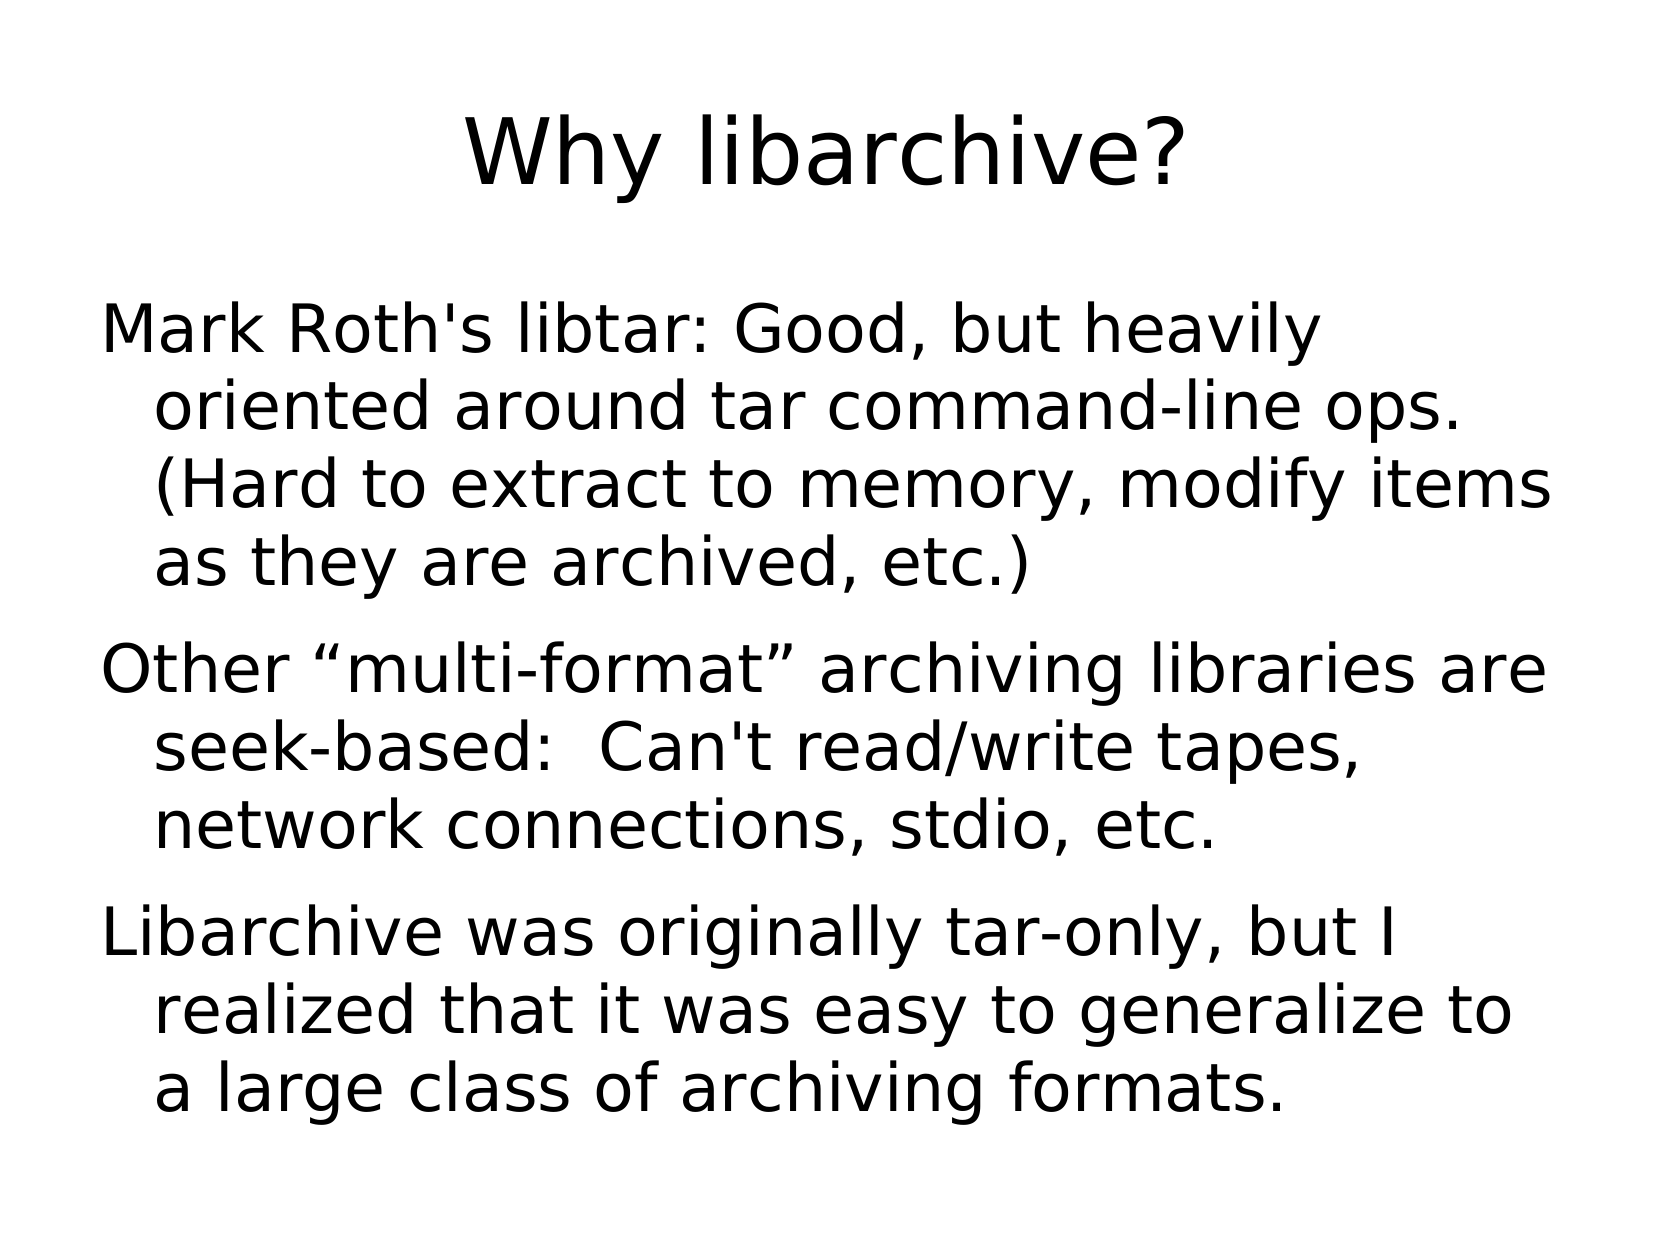

# Why libarchive?
Mark Roth's libtar: Good, but heavily oriented around tar command-line ops. (Hard to extract to memory, modify items as they are archived, etc.)
Other “multi-format” archiving libraries are seek-based: Can't read/write tapes, network connections, stdio, etc.
Libarchive was originally tar-only, but I realized that it was easy to generalize to a large class of archiving formats.